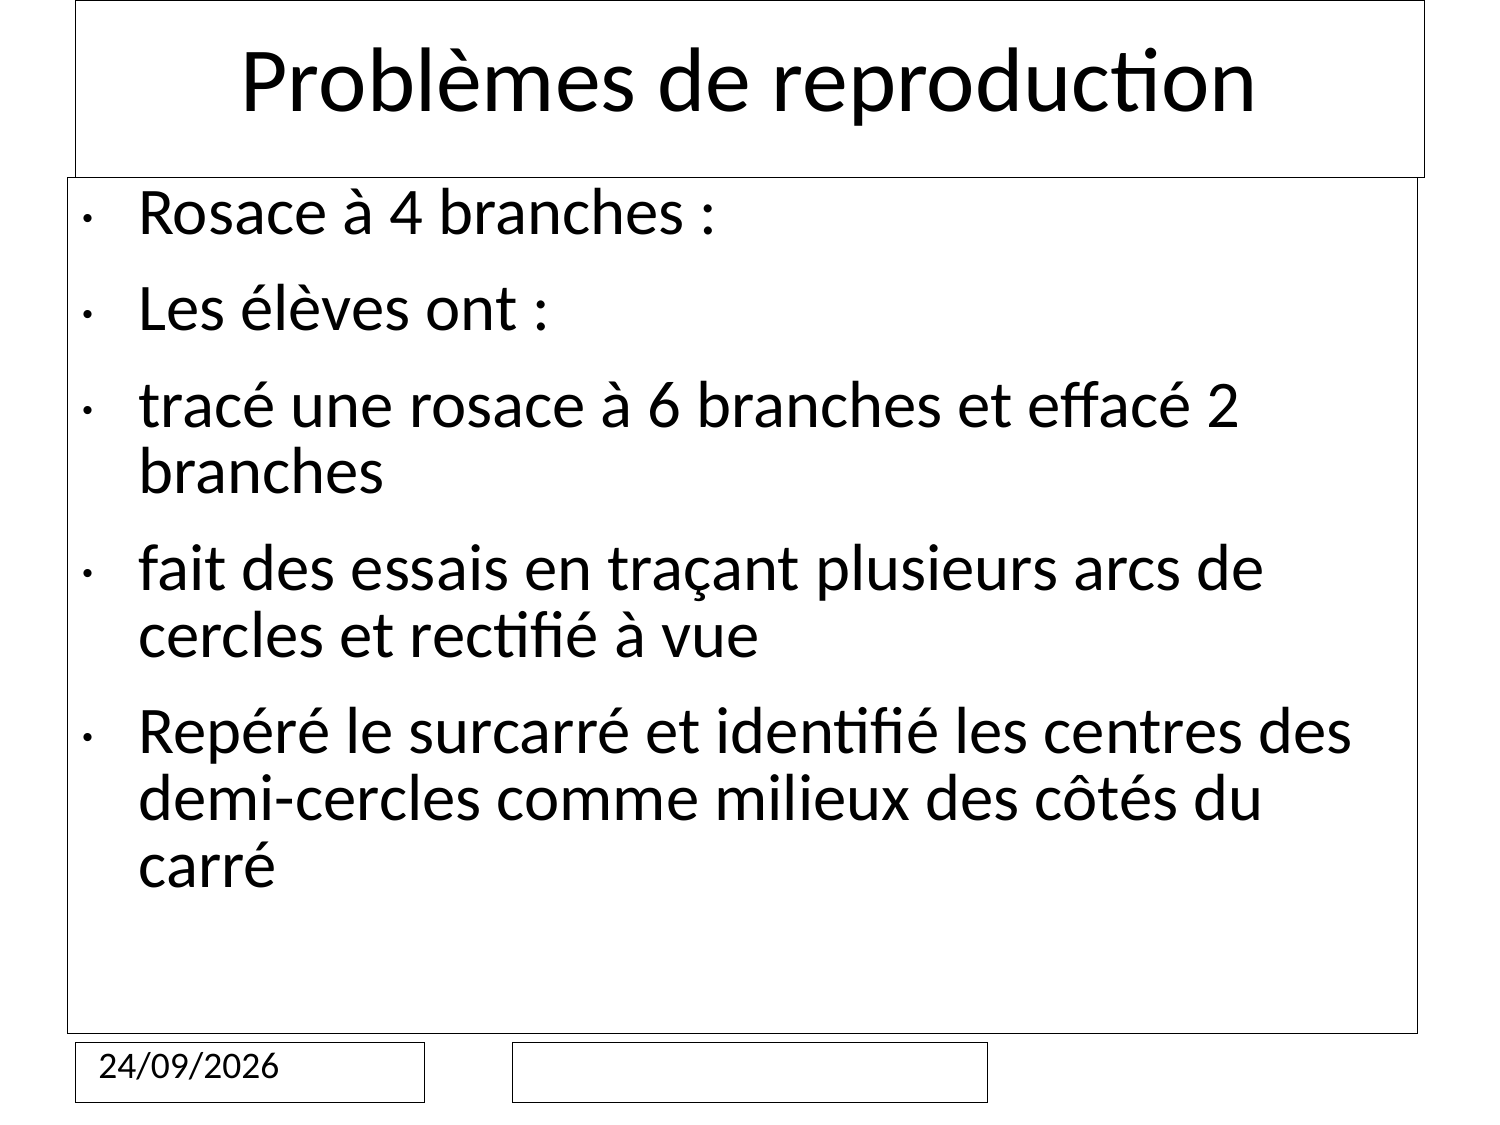

# Problèmes de reproduction
Rosace à 4 branches :
Les élèves ont :
tracé une rosace à 6 branches et effacé 2 branches
fait des essais en traçant plusieurs arcs de cercles et rectifié à vue
Repéré le surcarré et identifié les centres des demi-cercles comme milieux des côtés du carré